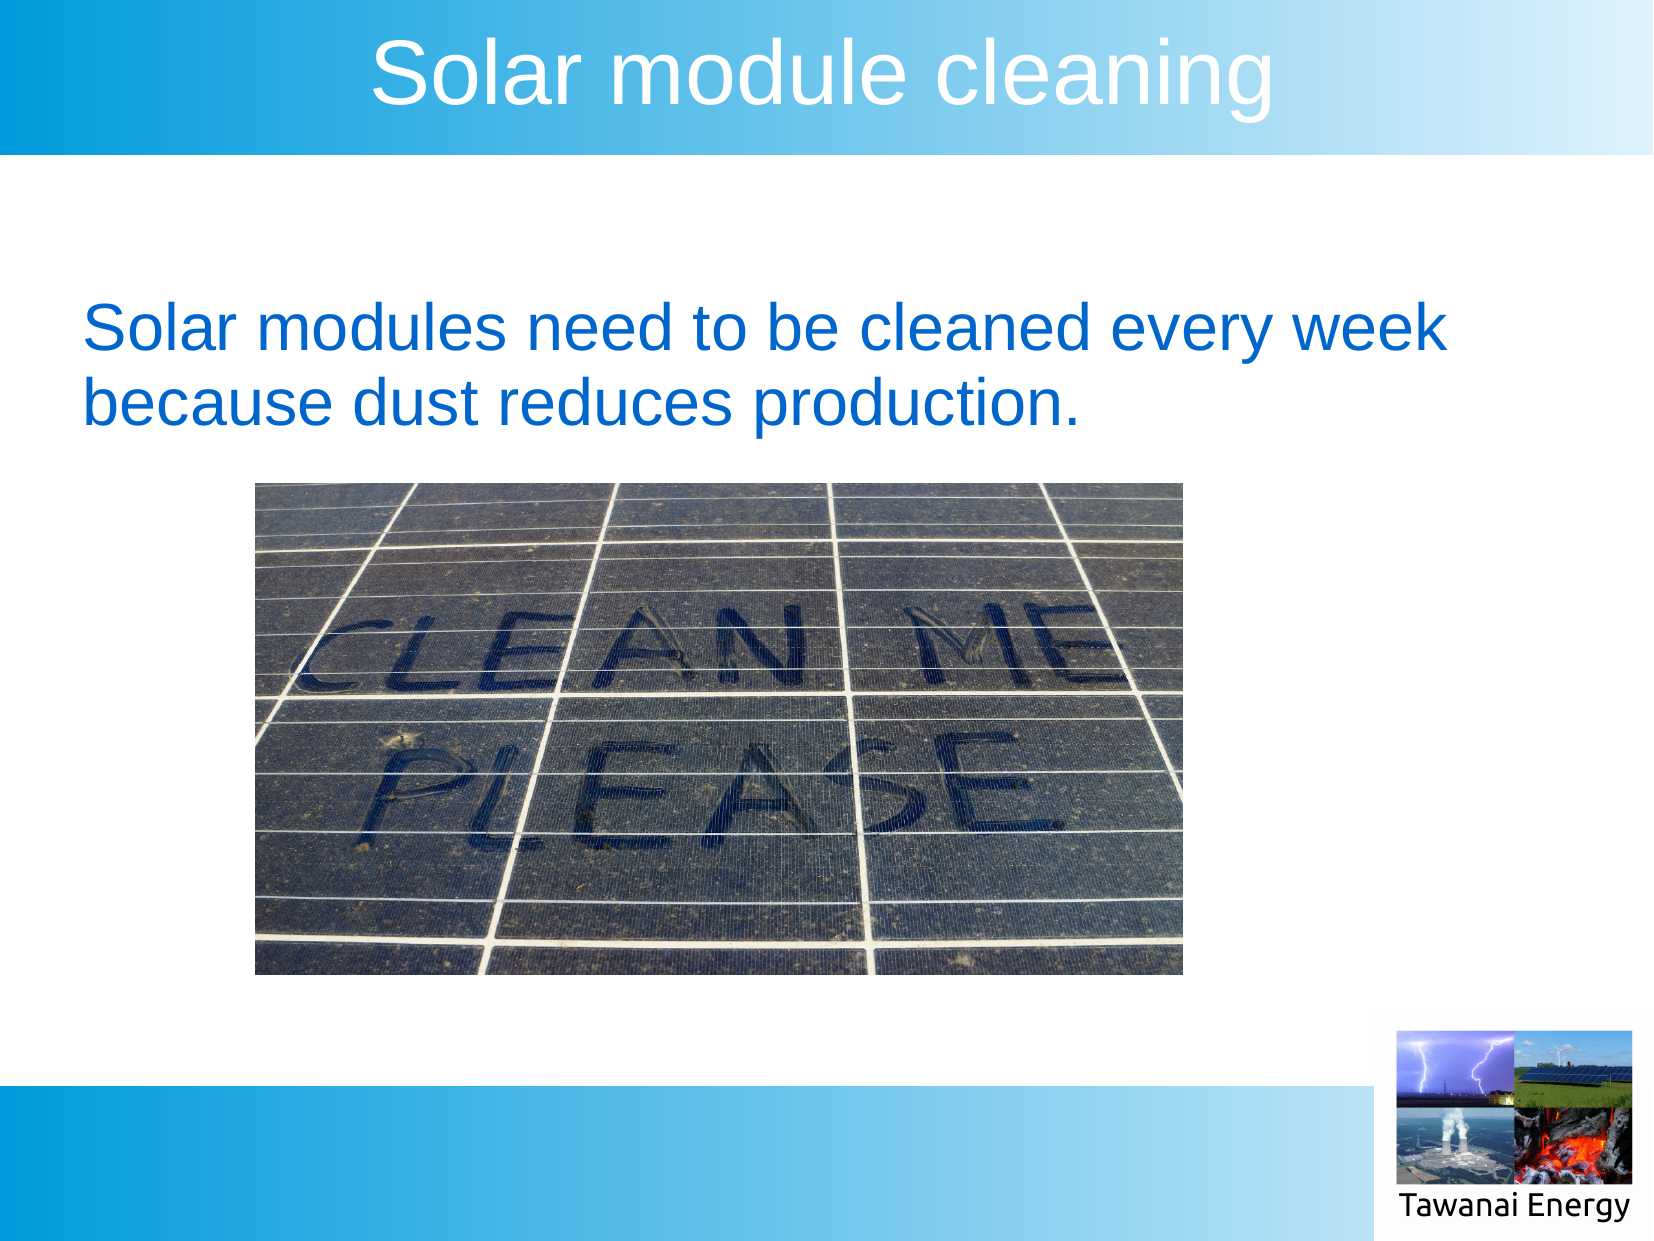

# Solar module cleaning
Solar modules need to be cleaned every week because dust reduces production.